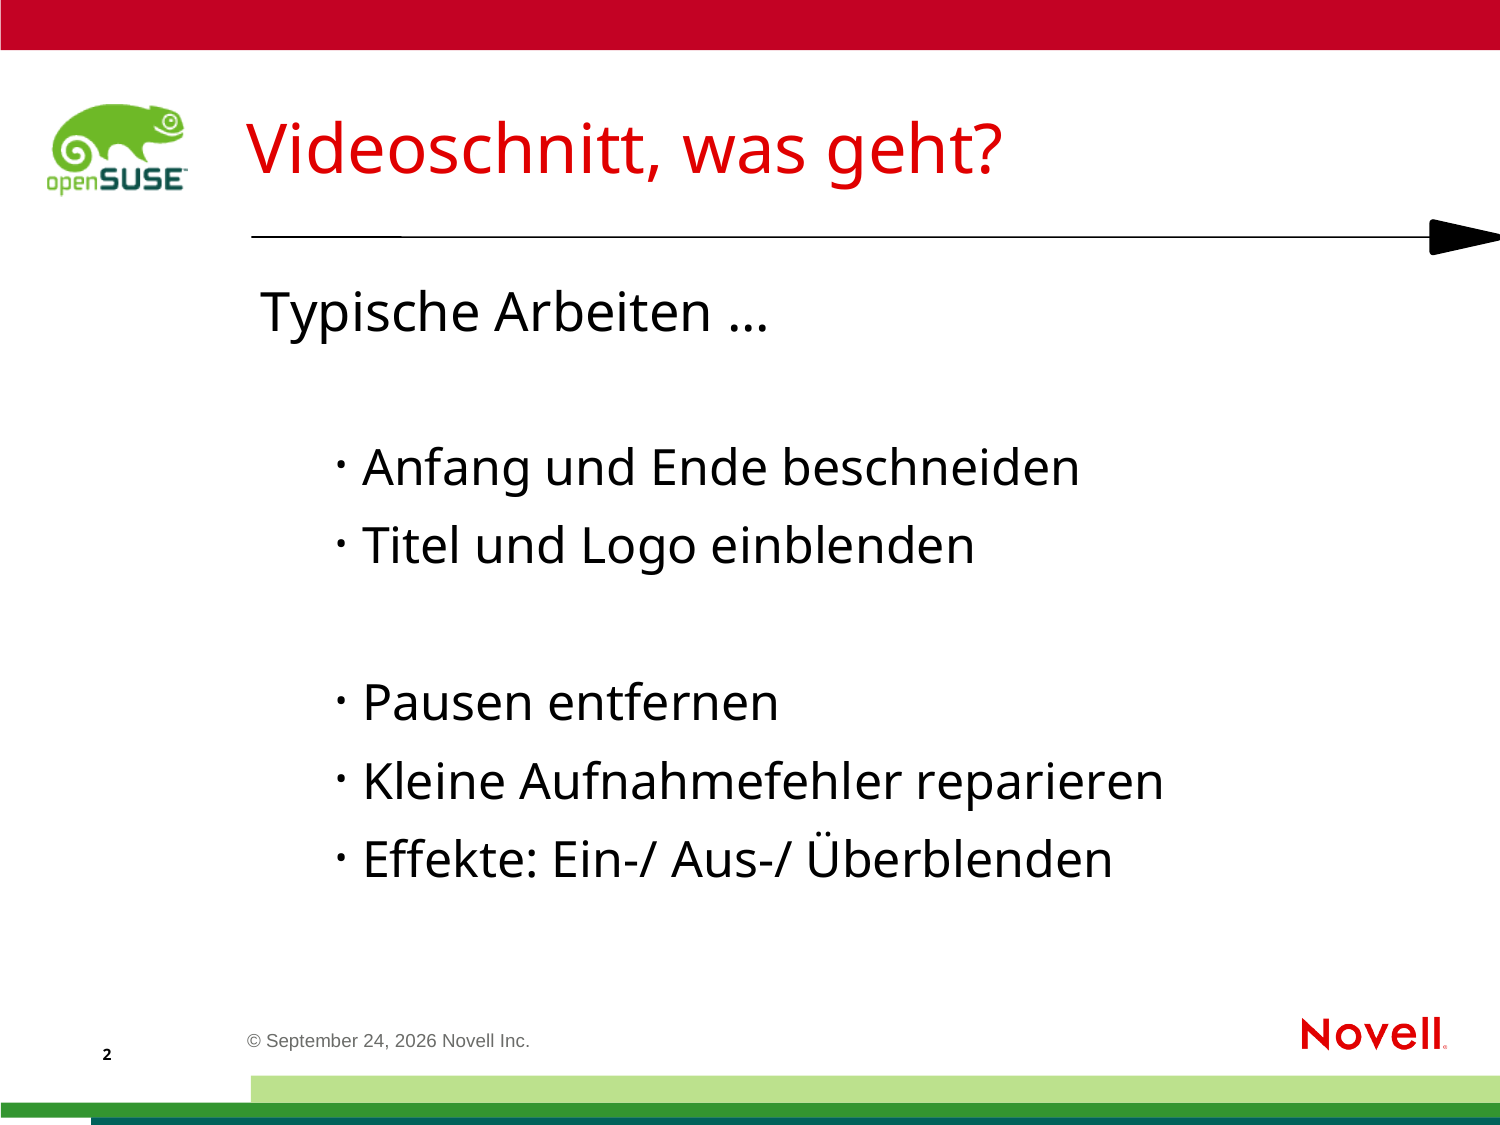

# Videoschnitt, was geht?
Typische Arbeiten ...
Anfang und Ende beschneiden
Titel und Logo einblenden
Pausen entfernen
Kleine Aufnahmefehler reparieren
Effekte: Ein-/ Aus-/ Überblenden